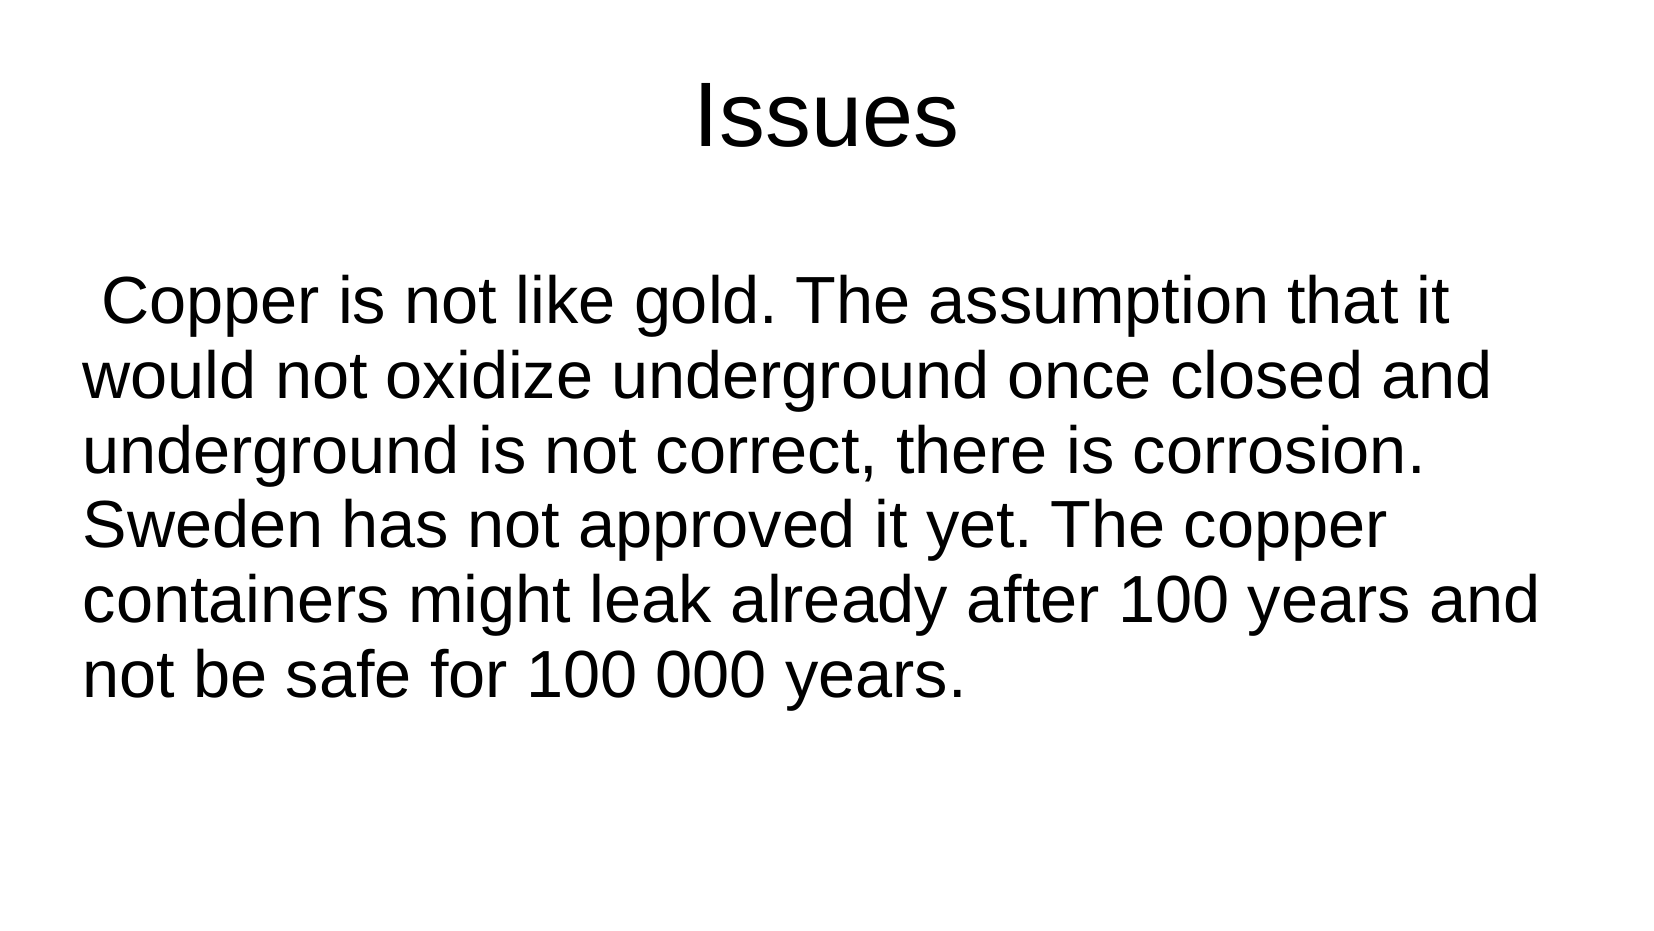

# Issues
 Copper is not like gold. The assumption that it would not oxidize underground once closed and underground is not correct, there is corrosion. Sweden has not approved it yet. The copper containers might leak already after 100 years and not be safe for 100 000 years.